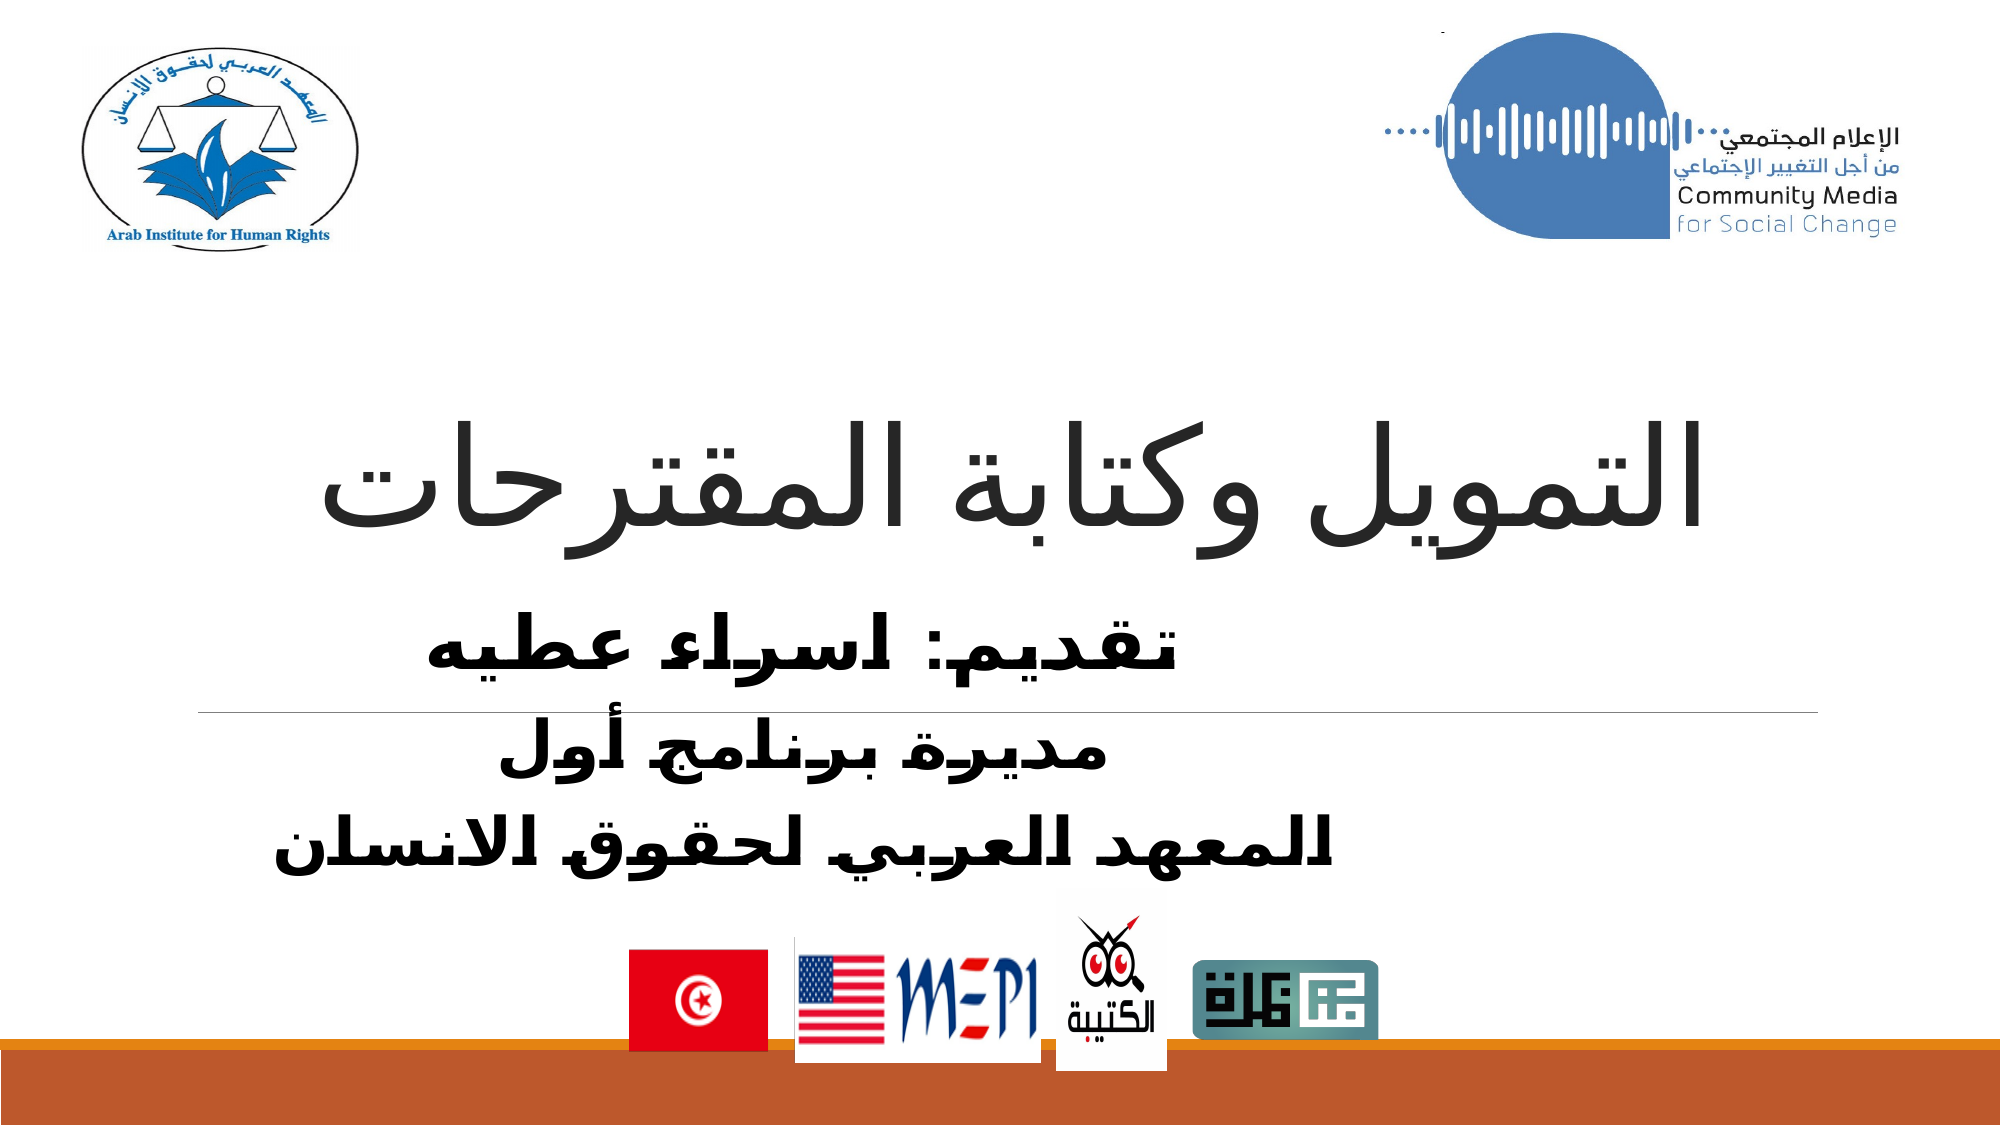

# التمويل وكتابة المقترحات
تقديم: اسراء عطيه
مديرة برنامج أول
المعهد العربي لحقوق الانسان